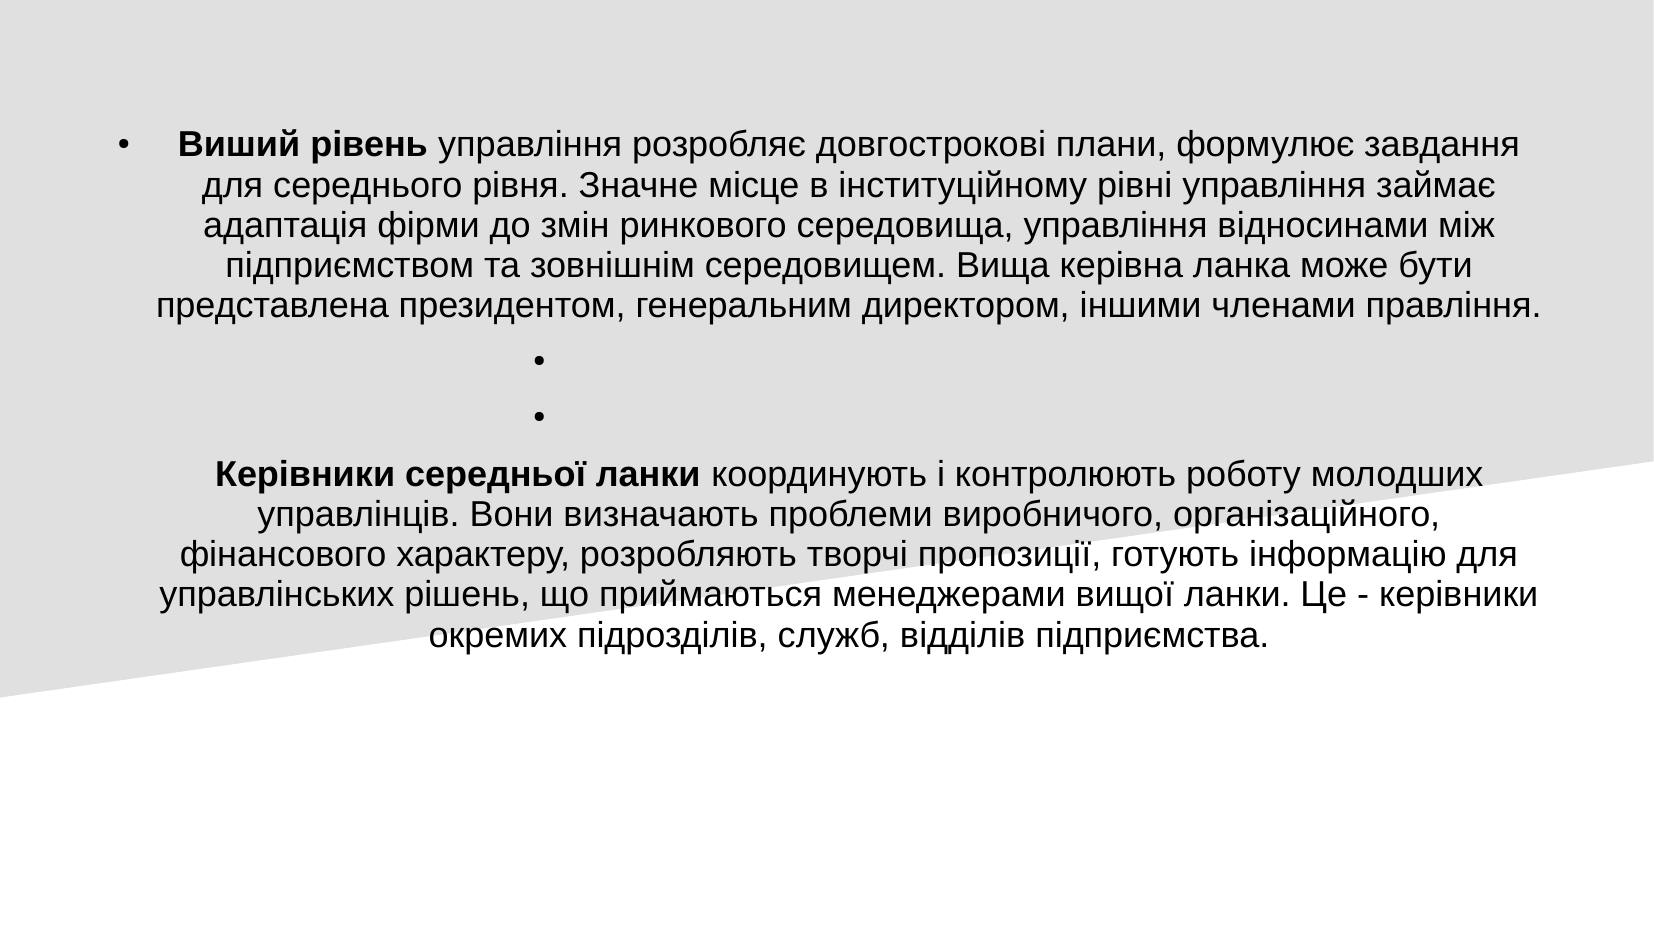

# Виший рівень управління розробляє довгострокові плани, формулює завдання для середнього рівня. Значне місце в інституційному рівні управління займає адаптація фірми до змін ринкового середовища, управління відносинами між підприємством та зовнішнім середовищем. Вища керівна ланка може бути представлена президентом, генеральним директором, іншими членами правління.
Керівники середньої ланки координують і контролюють роботу молодших управлінців. Вони визначають проблеми виробничого, організаційного, фінансового характеру, розробляють творчі пропозиції, готують інформацію для управлінських рішень, що приймаються менеджерами вищої ланки. Це - керівники окремих підрозділів, служб, відділів підприємства.